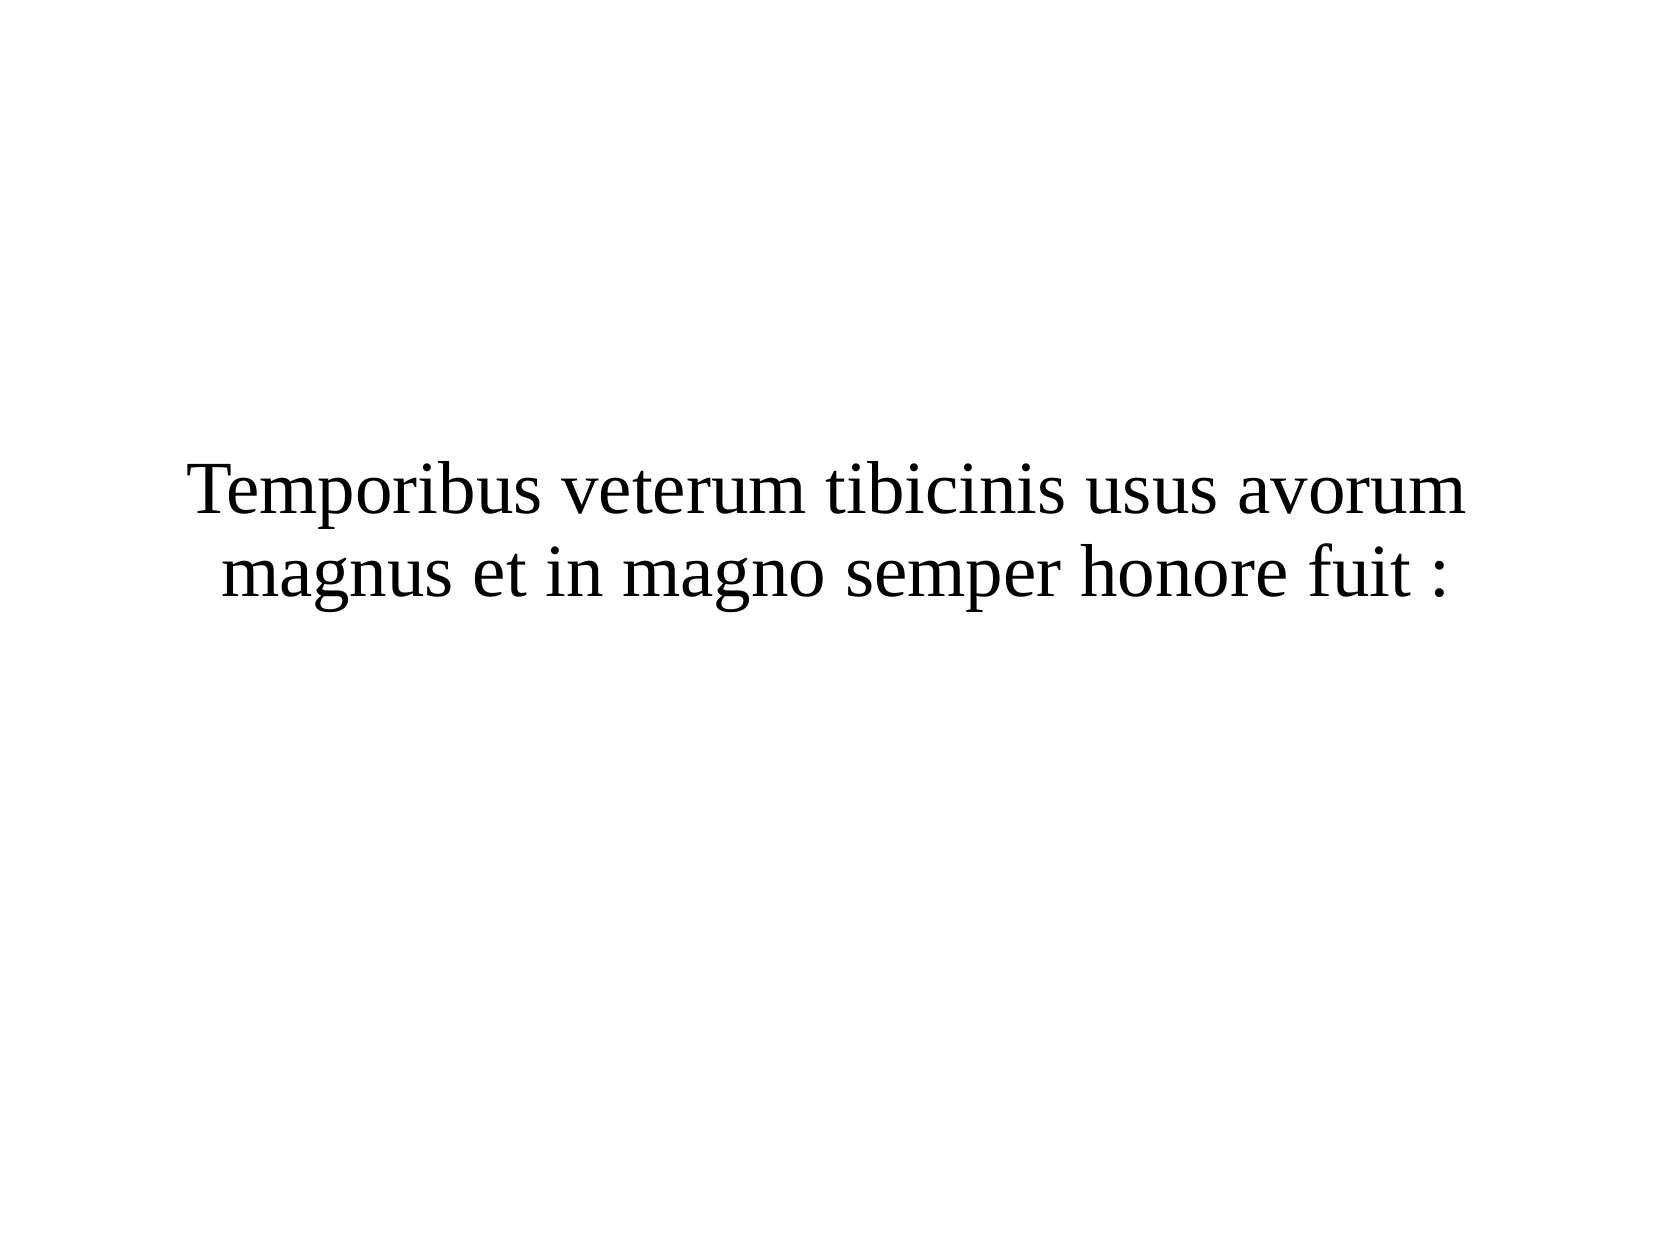

# Temporibus veterum tibicinis usus avorum
 magnus et in magno semper honore fuit :